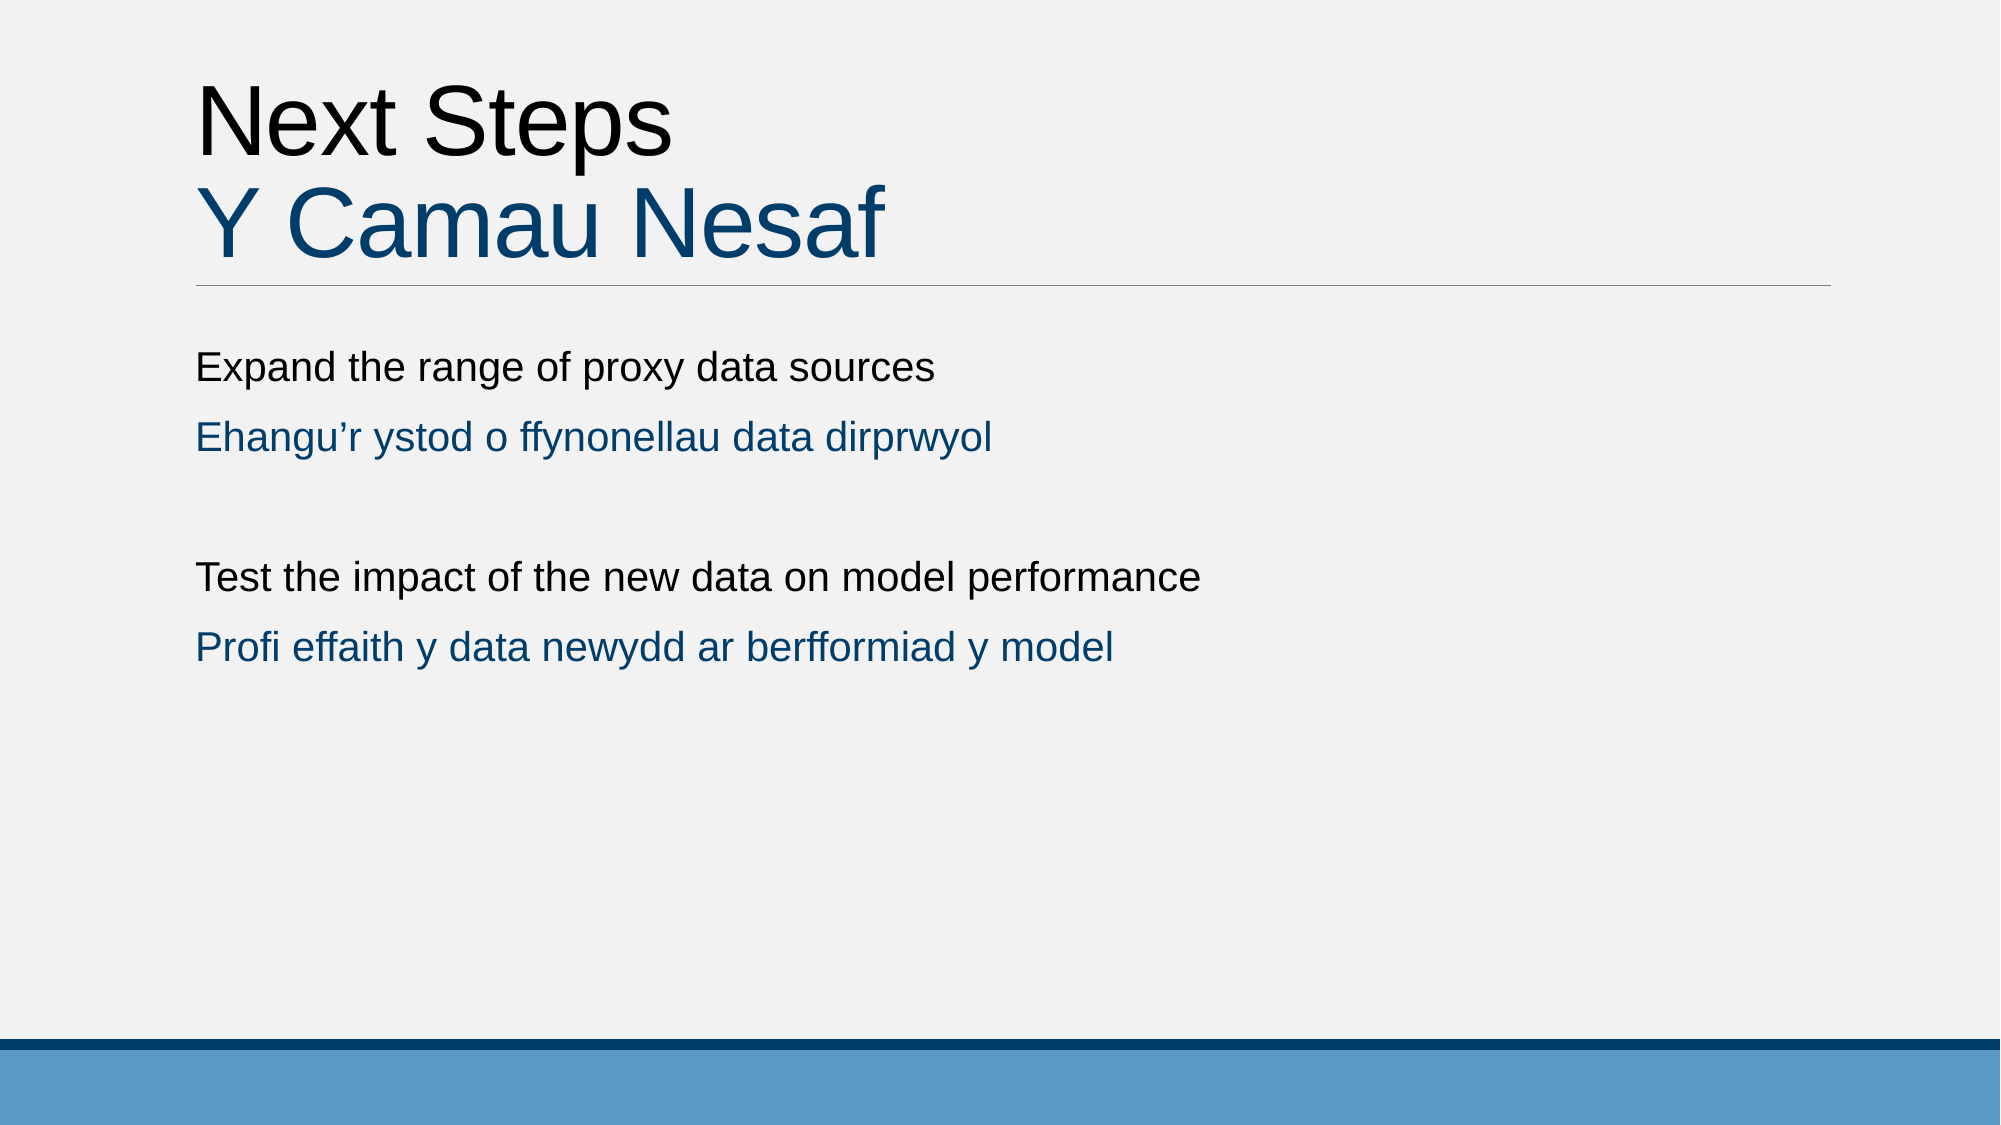

# Next Steps Y Camau Nesaf
Expand the range of proxy data sources
Ehangu’r ystod o ffynonellau data dirprwyol
Test the impact of the new data on model performance
Profi effaith y data newydd ar berfformiad y model